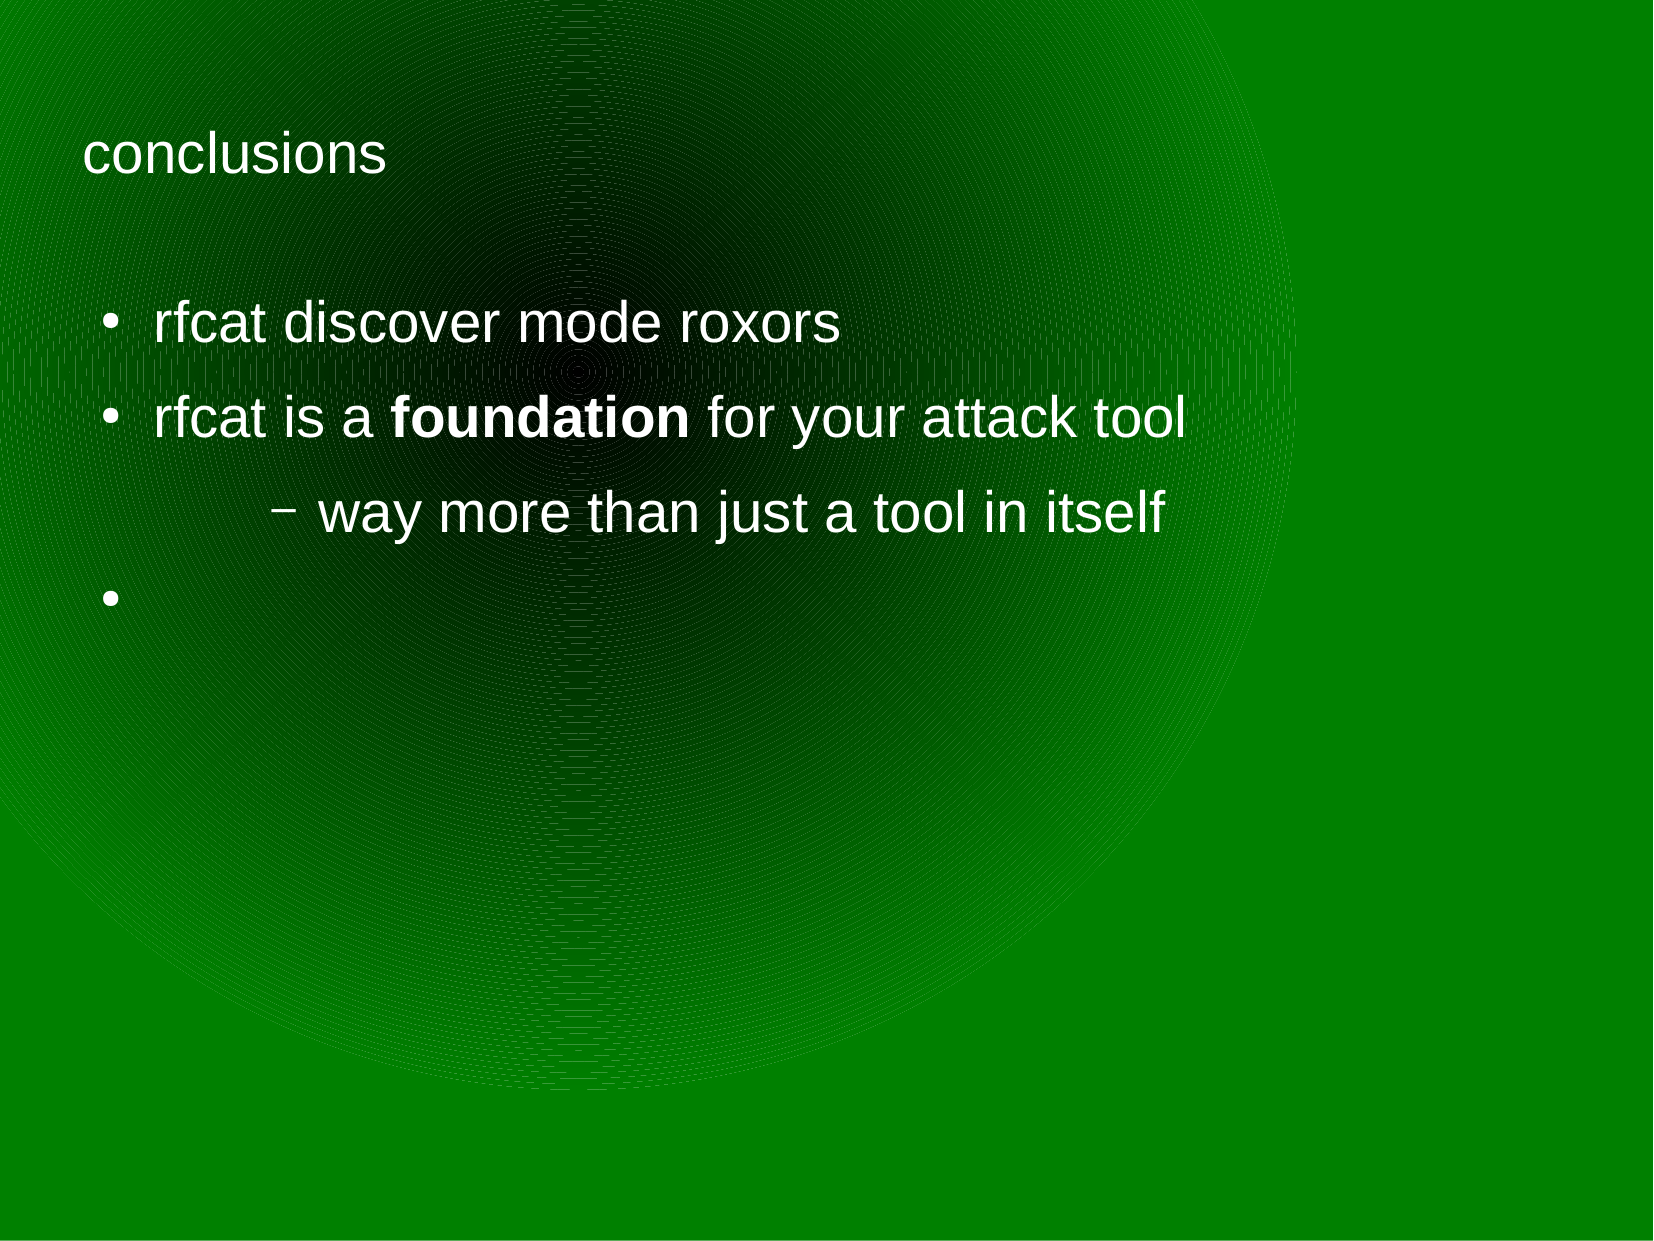

# conclusions
rfcat discover mode roxors
rfcat is a foundation for your attack tool
way more than just a tool in itself